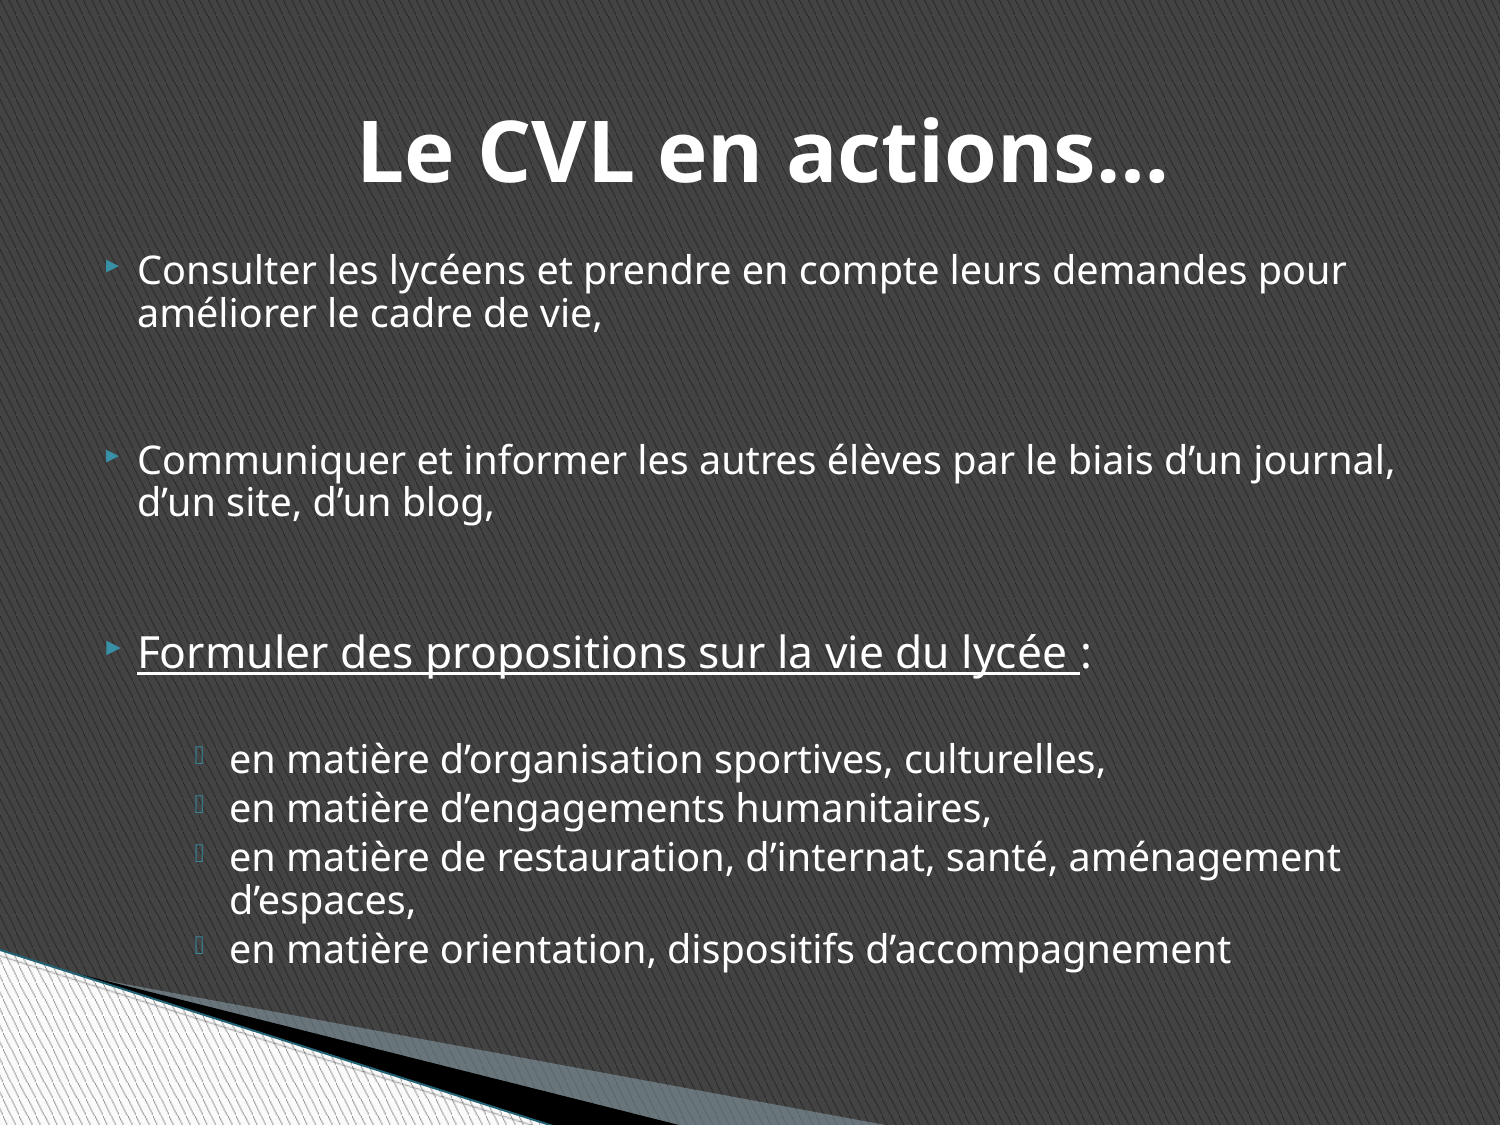

Le CVL en actions…
# Consulter les lycéens et prendre en compte leurs demandes pour améliorer le cadre de vie,
Communiquer et informer les autres élèves par le biais d’un journal, d’un site, d’un blog,
Formuler des propositions sur la vie du lycée :
en matière d’organisation sportives, culturelles,
en matière d’engagements humanitaires,
en matière de restauration, d’internat, santé, aménagement d’espaces,
en matière orientation, dispositifs d’accompagnement